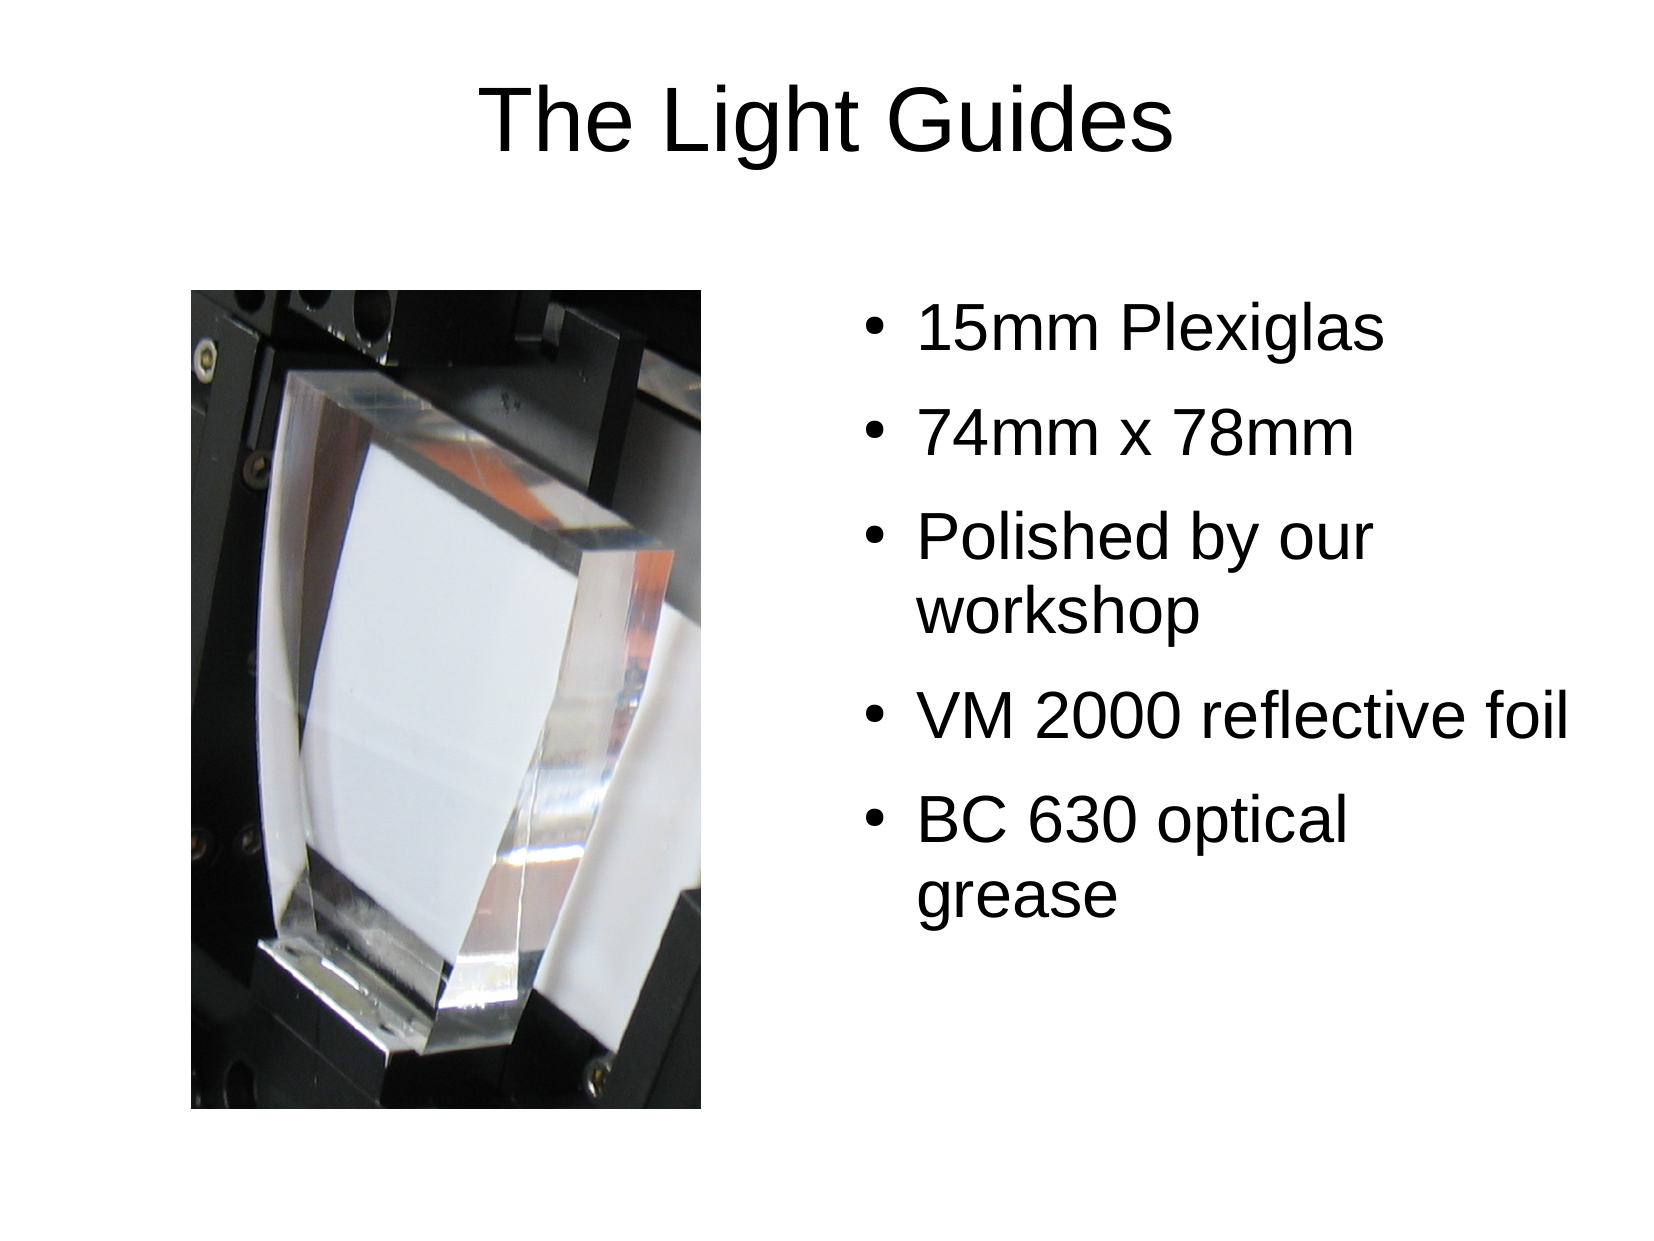

# The Light Guides
15mm Plexiglas
74mm x 78mm
Polished by our workshop
VM 2000 reflective foil
BC 630 optical grease